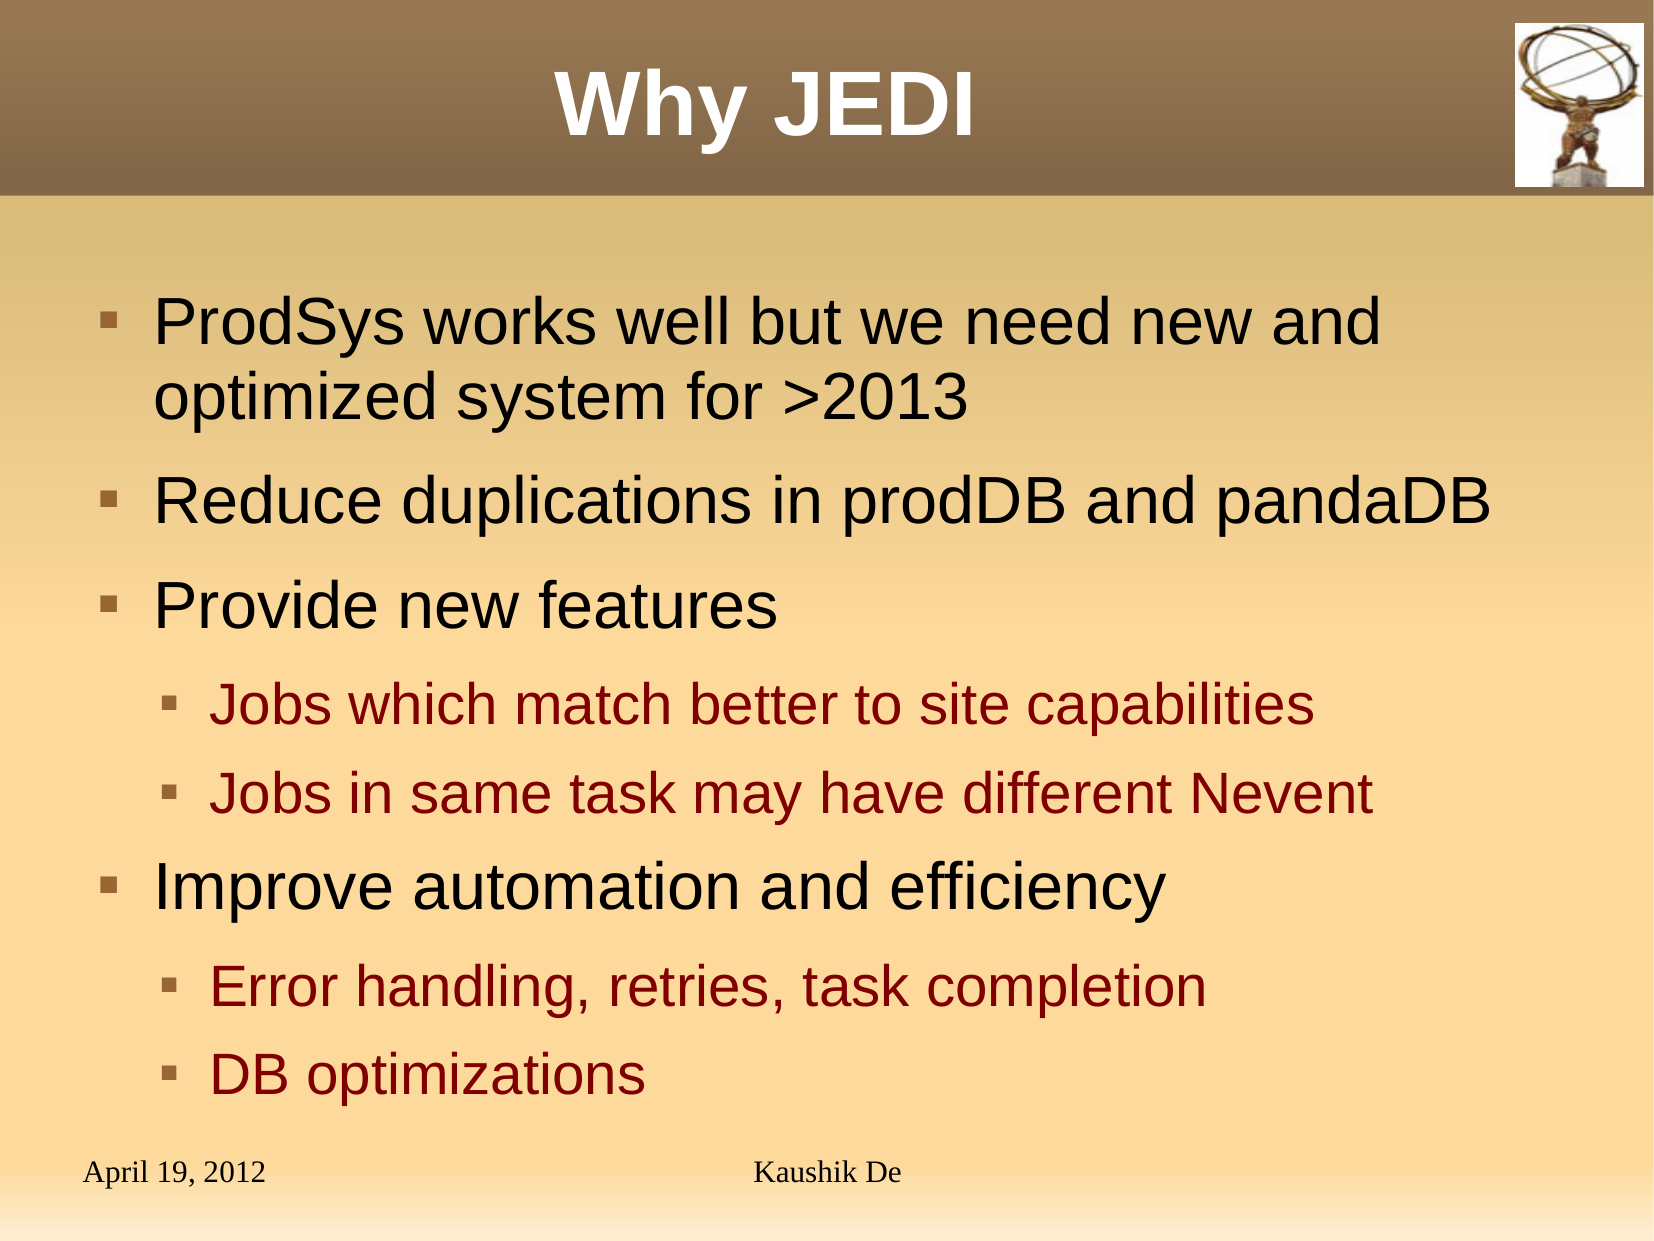

# Why JEDI
ProdSys works well but we need new and optimized system for >2013
Reduce duplications in prodDB and pandaDB
Provide new features
Jobs which match better to site capabilities
Jobs in same task may have different Nevent
Improve automation and efficiency
Error handling, retries, task completion
DB optimizations
April 19, 2012
Kaushik De